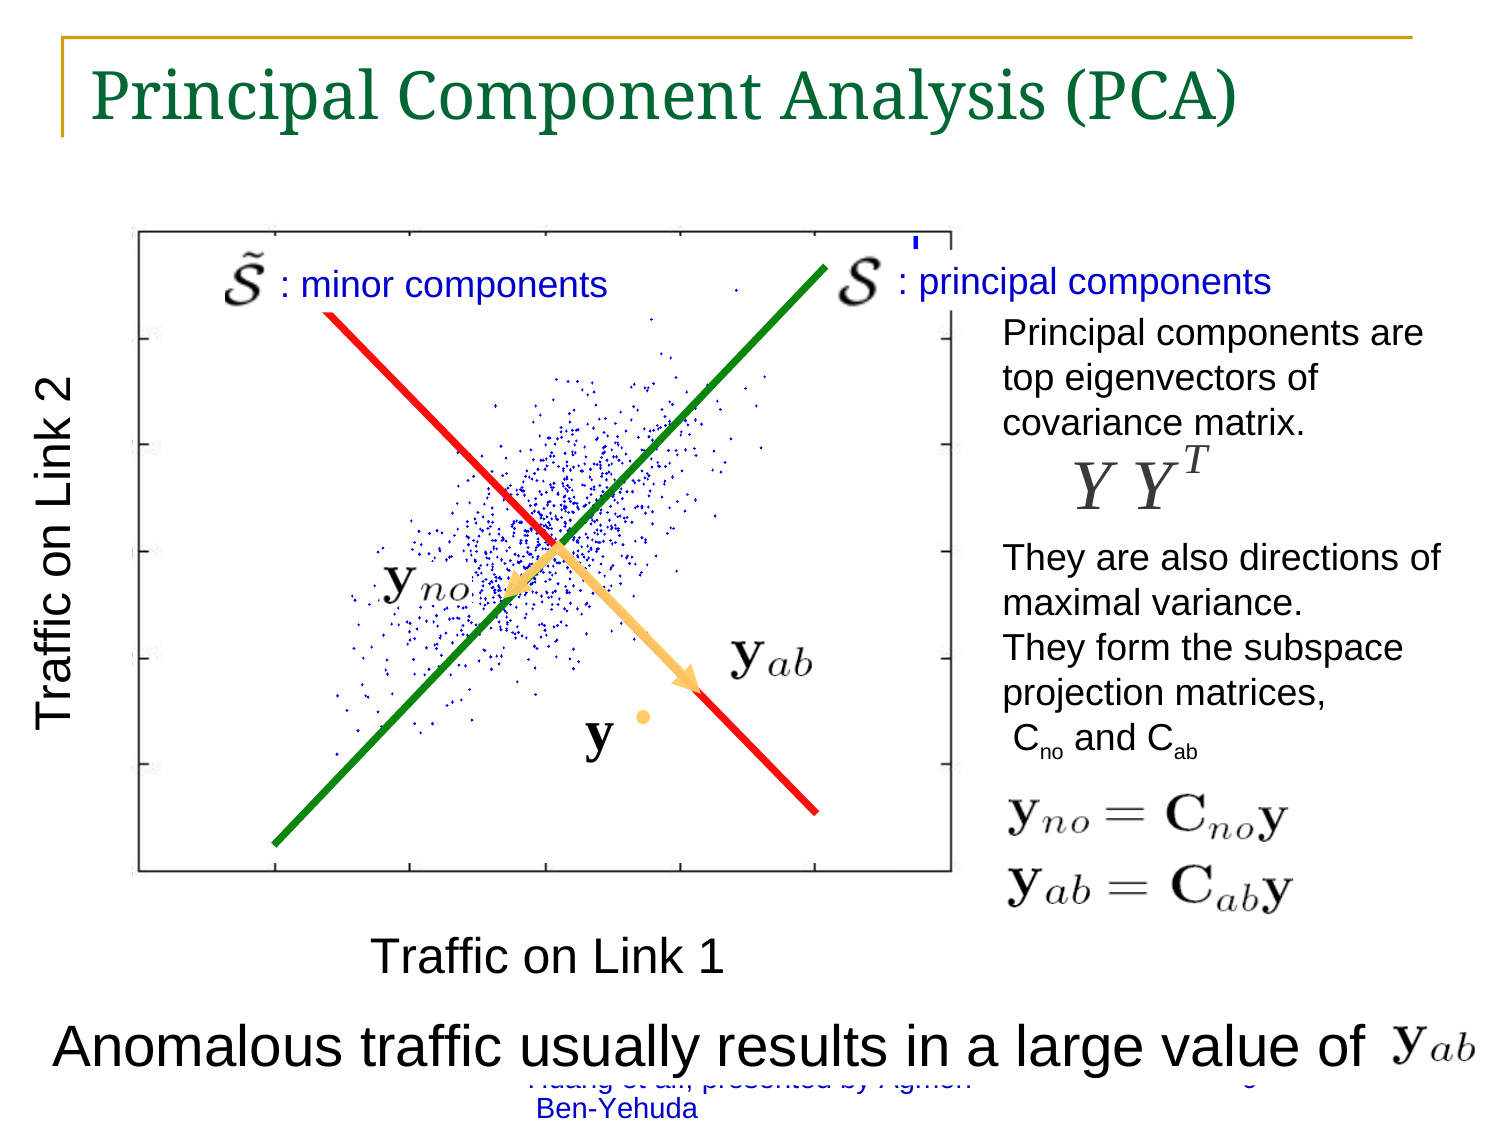

# Principal Component Analysis (PCA)
: minor components
: principal components
Principal components are top eigenvectors of covariance matrix.
They are also directions of maximal variance.
They form the subspace projection matrices,
 Cno and Cab
Traffic on Link 2
y
Traffic on Link 1
Anomalous traffic usually results in a large value of
Huang et al., presented by Agmon Ben-Yehuda
9